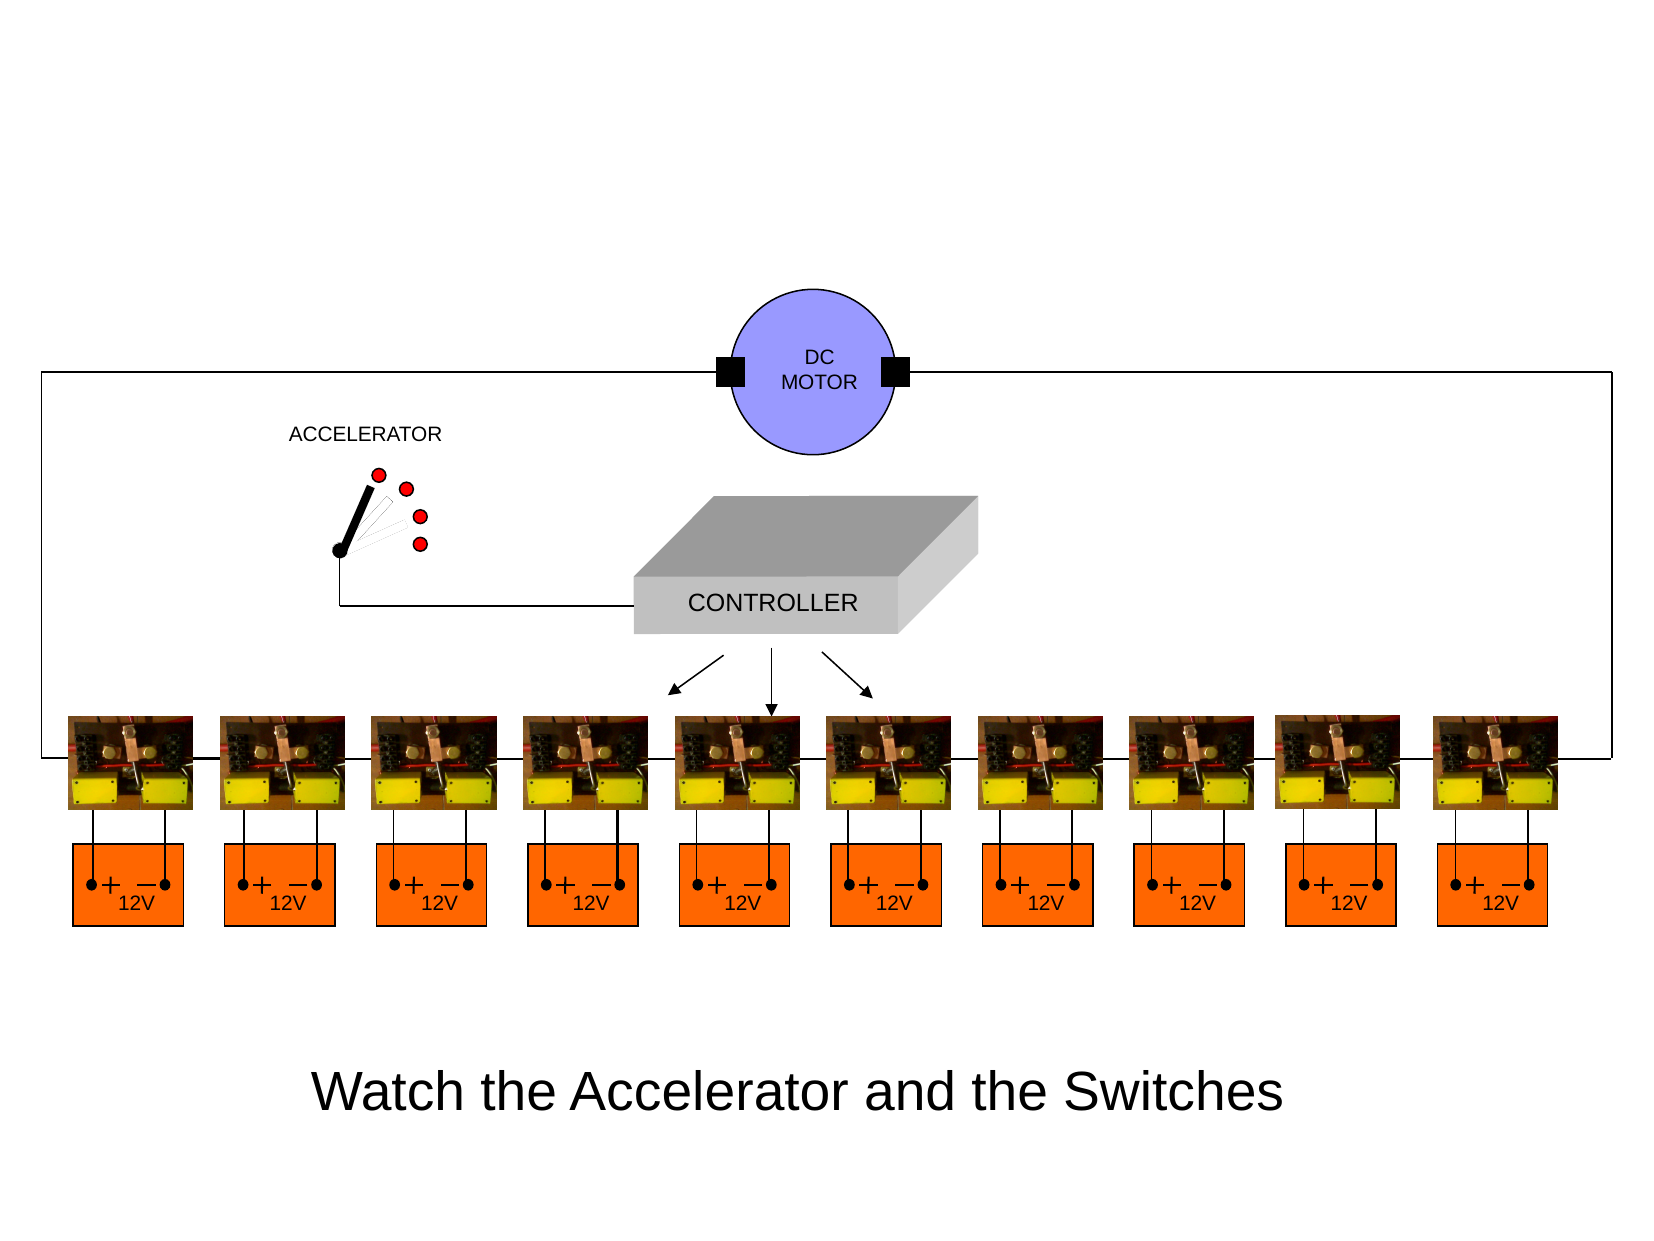

DC
MOTOR
ACCELERATOR
CONTROLLER
12V
12V
12V
12V
12V
12V
12V
12V
12V
12V
Watch the Accelerator and the Switches